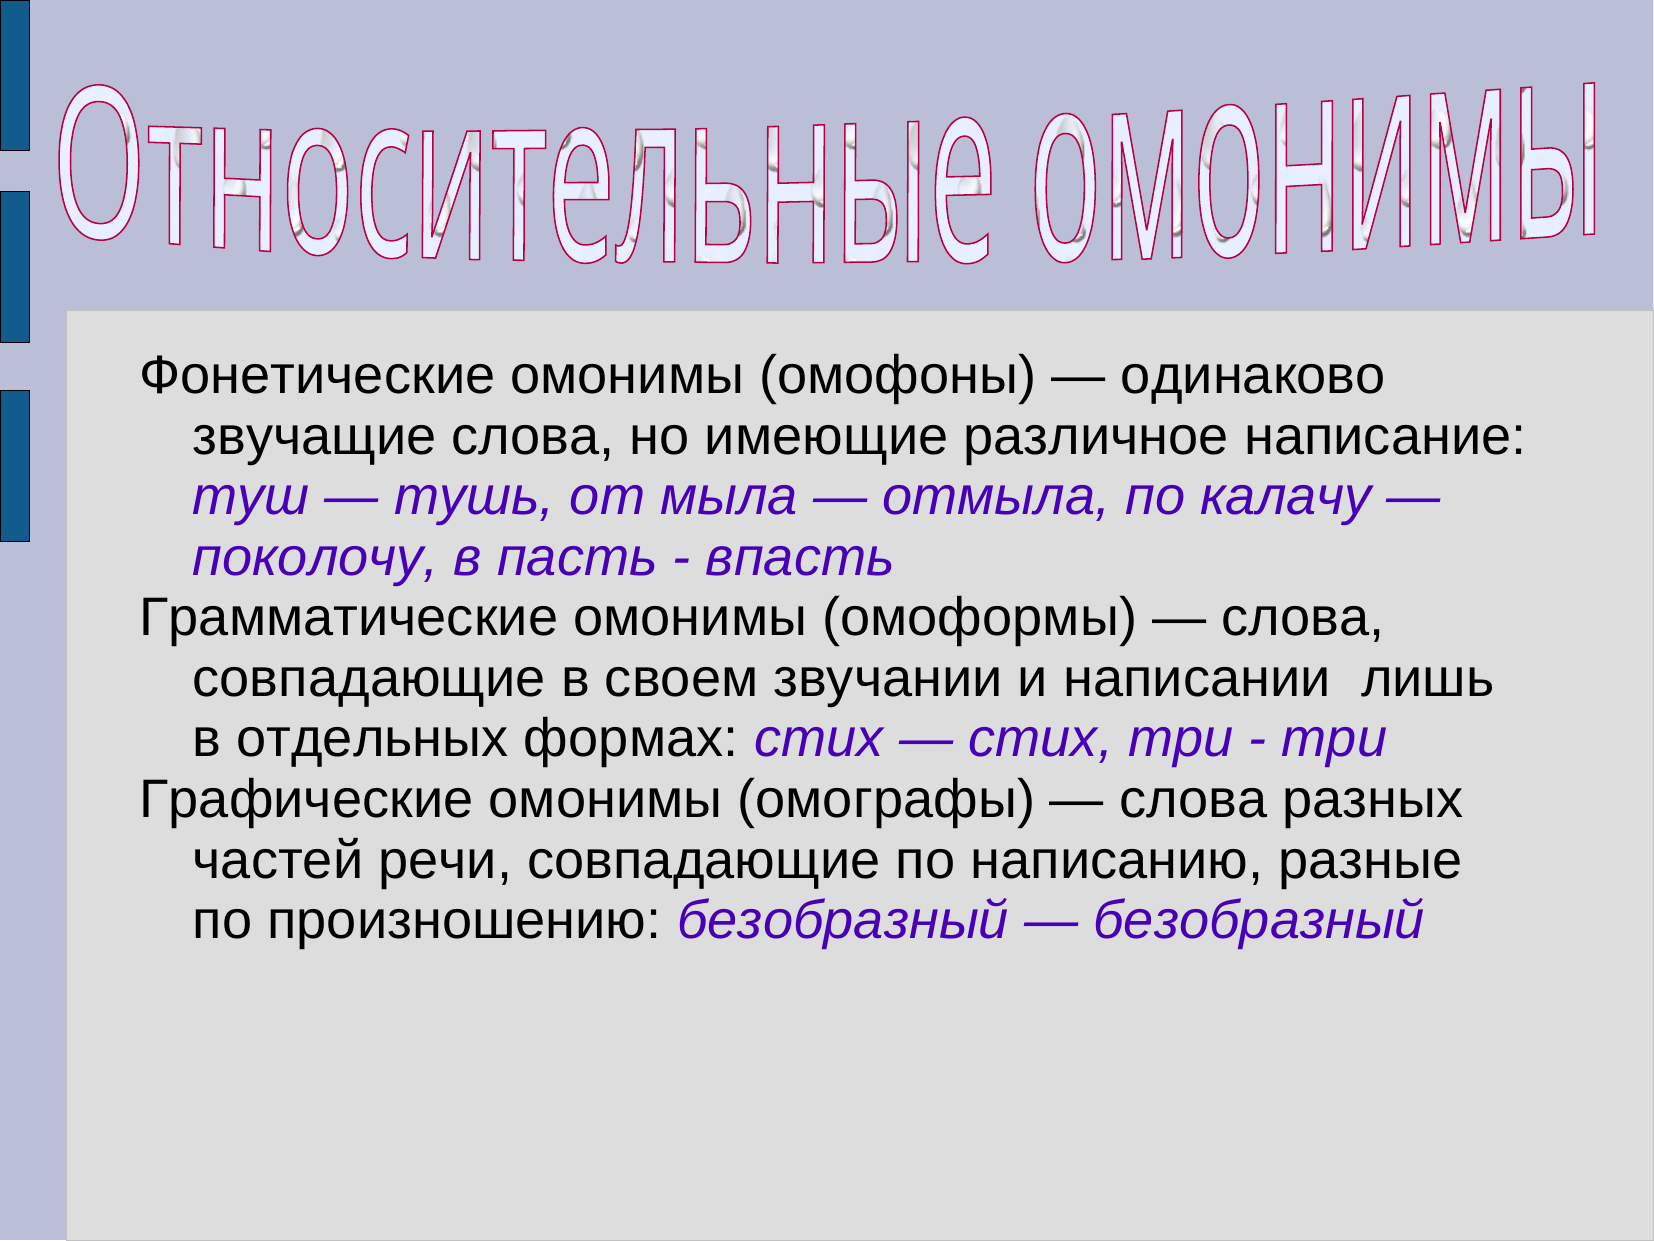

Относительные омонимы
# Фонетические омонимы (омофоны) — одинаково звучащие слова, но имеющие различное написание: туш — тушь, от мыла — отмыла, по калачу — поколочу, в пасть - впасть
Грамматические омонимы (омоформы) — слова, совпадающие в своем звучании и написании лишь в отдельных формах: стих — стих, три - три
Графические омонимы (омографы) — слова разных частей речи, совпадающие по написанию, разные по произношению: безобразный — безобразный